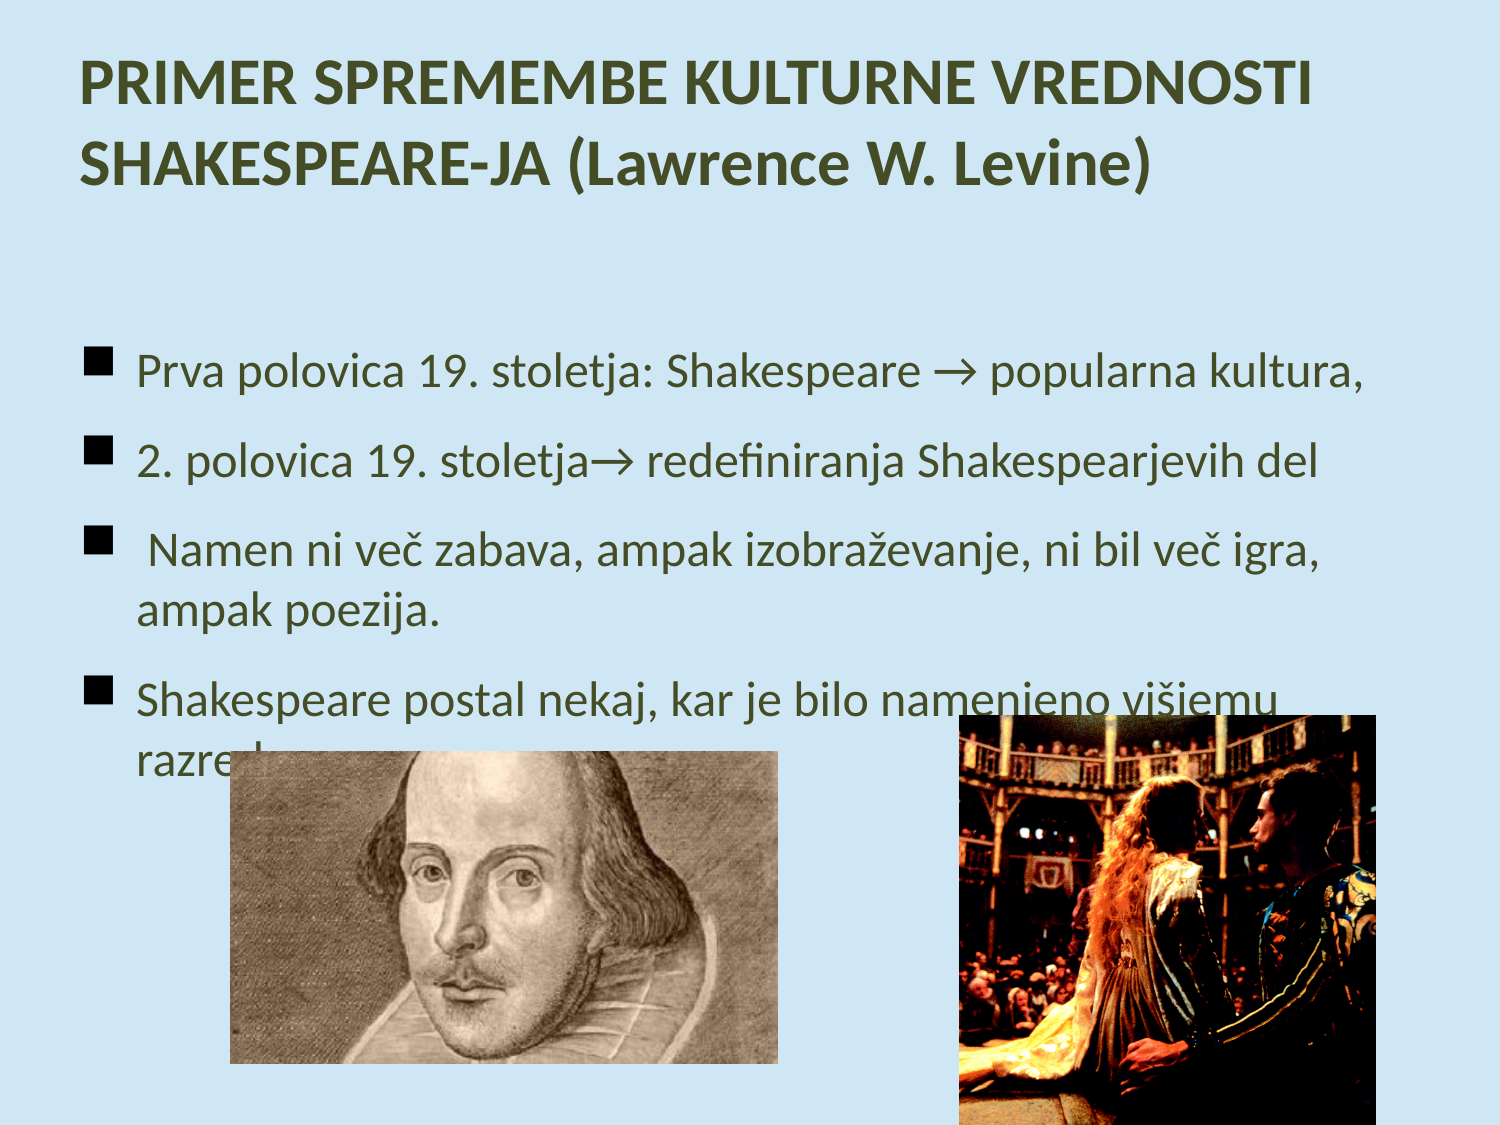

PRIMER SPREMEMBE KULTURNE VREDNOSTI SHAKESPEARE-JA (Lawrence W. Levine)
Prva polovica 19. stoletja: Shakespeare → popularna kultura,
2. polovica 19. stoletja→ redefiniranja Shakespearjevih del
 Namen ni več zabava, ampak izobraževanje, ni bil več igra, ampak poezija.
Shakespeare postal nekaj, kar je bilo namenjeno višjemu razredu
#